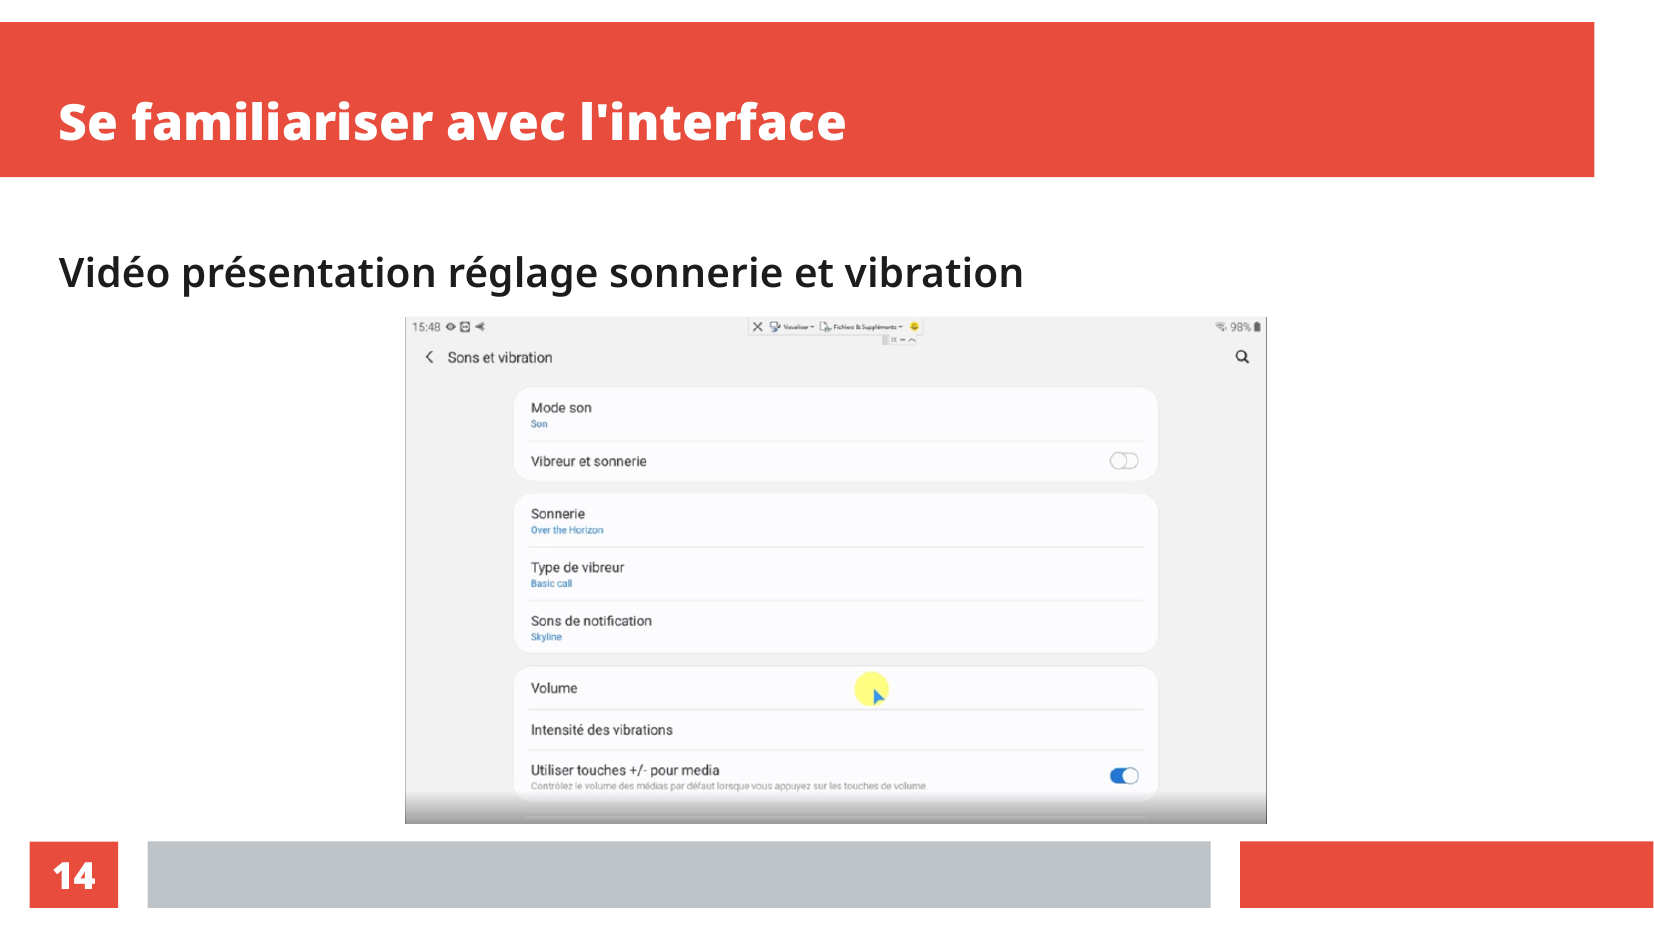

# Se familiariser avec l'interface
Vidéo présentation réglage sonnerie et vibration
14